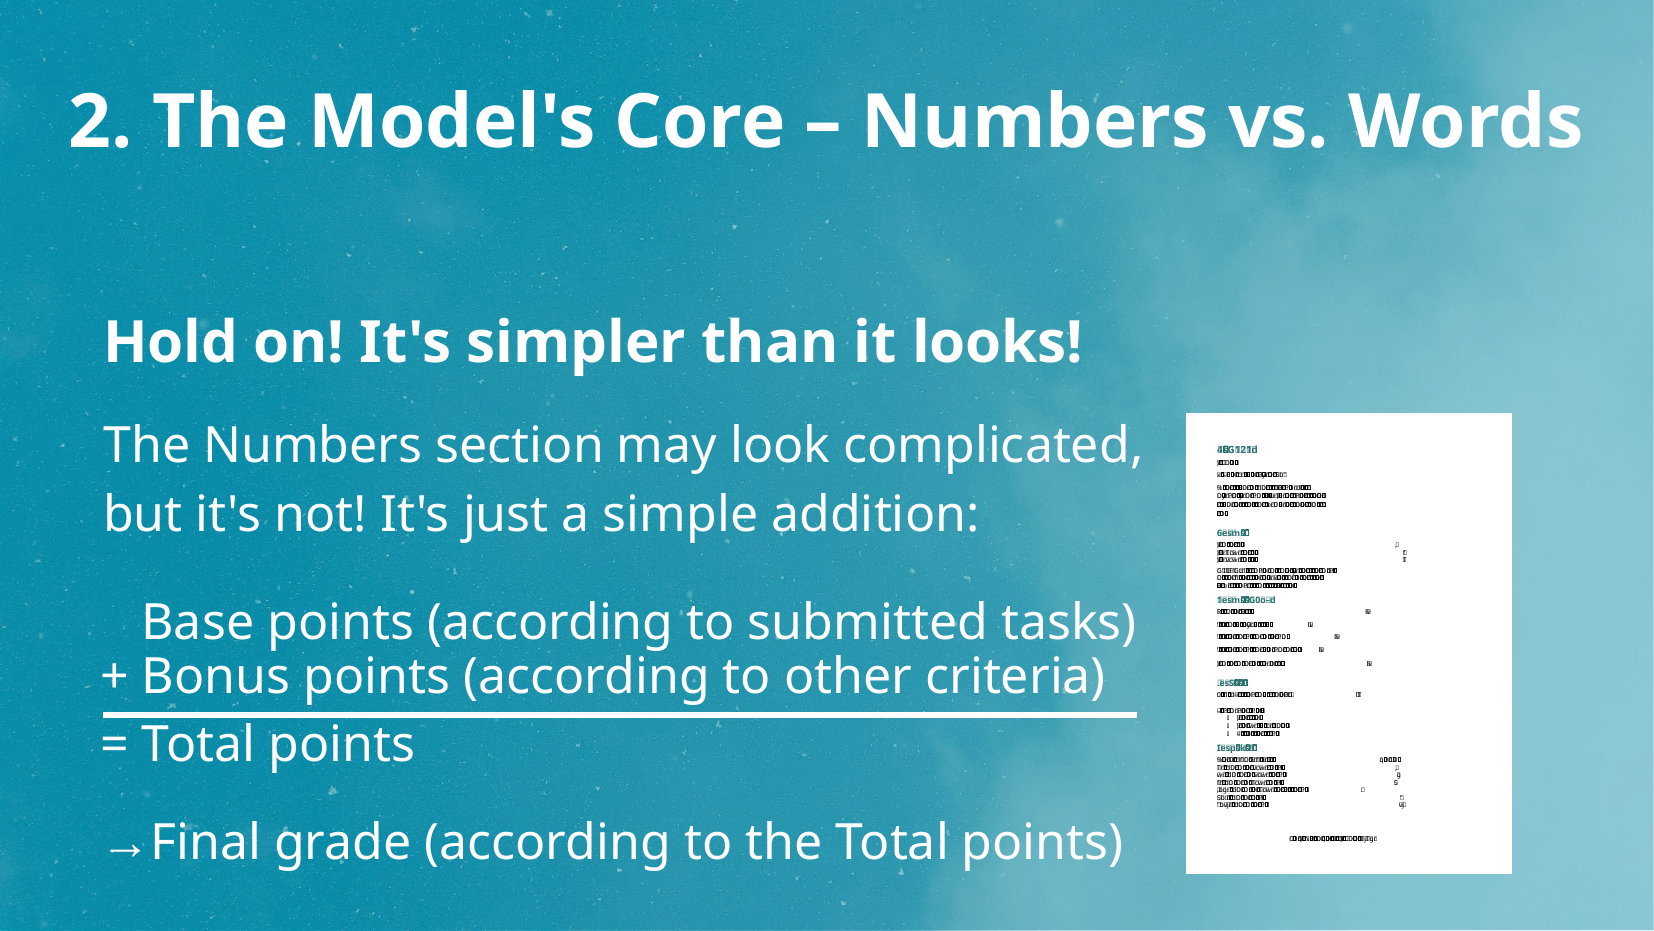

2. The Model's Core – Numbers vs. Words
# Hold on! It's simpler than it looks!
The Numbers section may look complicated,
but it's not! It's just a simple addition:
Base points (according to submitted tasks)
+ Bonus points (according to other criteria)
= Total points
→Final grade (according to the Total points)